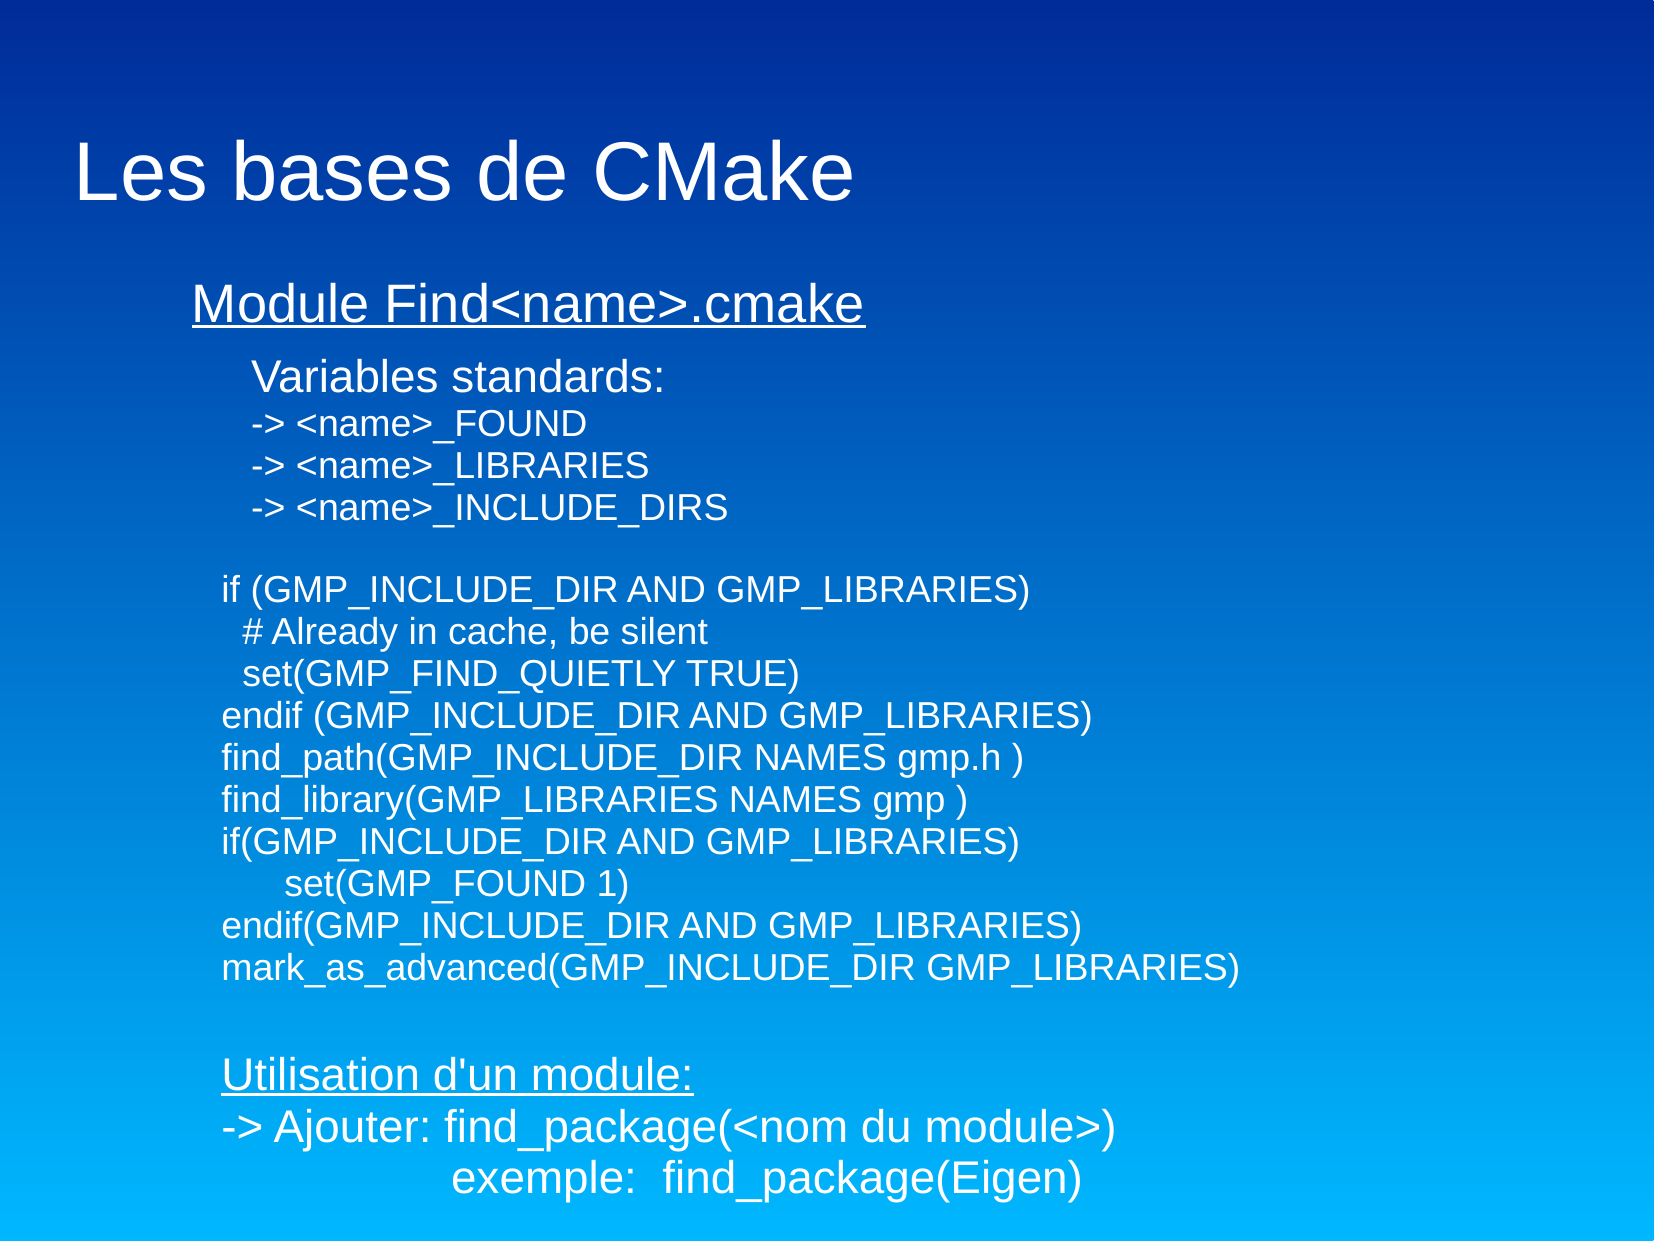

Les bases de CMake
Module Find<name>.cmake
Variables standards:
-> <name>_FOUND
-> <name>_LIBRARIES
-> <name>_INCLUDE_DIRS
if (GMP_INCLUDE_DIR AND GMP_LIBRARIES)
 # Already in cache, be silent
 set(GMP_FIND_QUIETLY TRUE)
endif (GMP_INCLUDE_DIR AND GMP_LIBRARIES)
find_path(GMP_INCLUDE_DIR NAMES gmp.h )
find_library(GMP_LIBRARIES NAMES gmp )
if(GMP_INCLUDE_DIR AND GMP_LIBRARIES)
 set(GMP_FOUND 1)
endif(GMP_INCLUDE_DIR AND GMP_LIBRARIES)
mark_as_advanced(GMP_INCLUDE_DIR GMP_LIBRARIES)
Utilisation d'un module:
-> Ajouter: find_package(<nom du module>)
 exemple: find_package(Eigen)